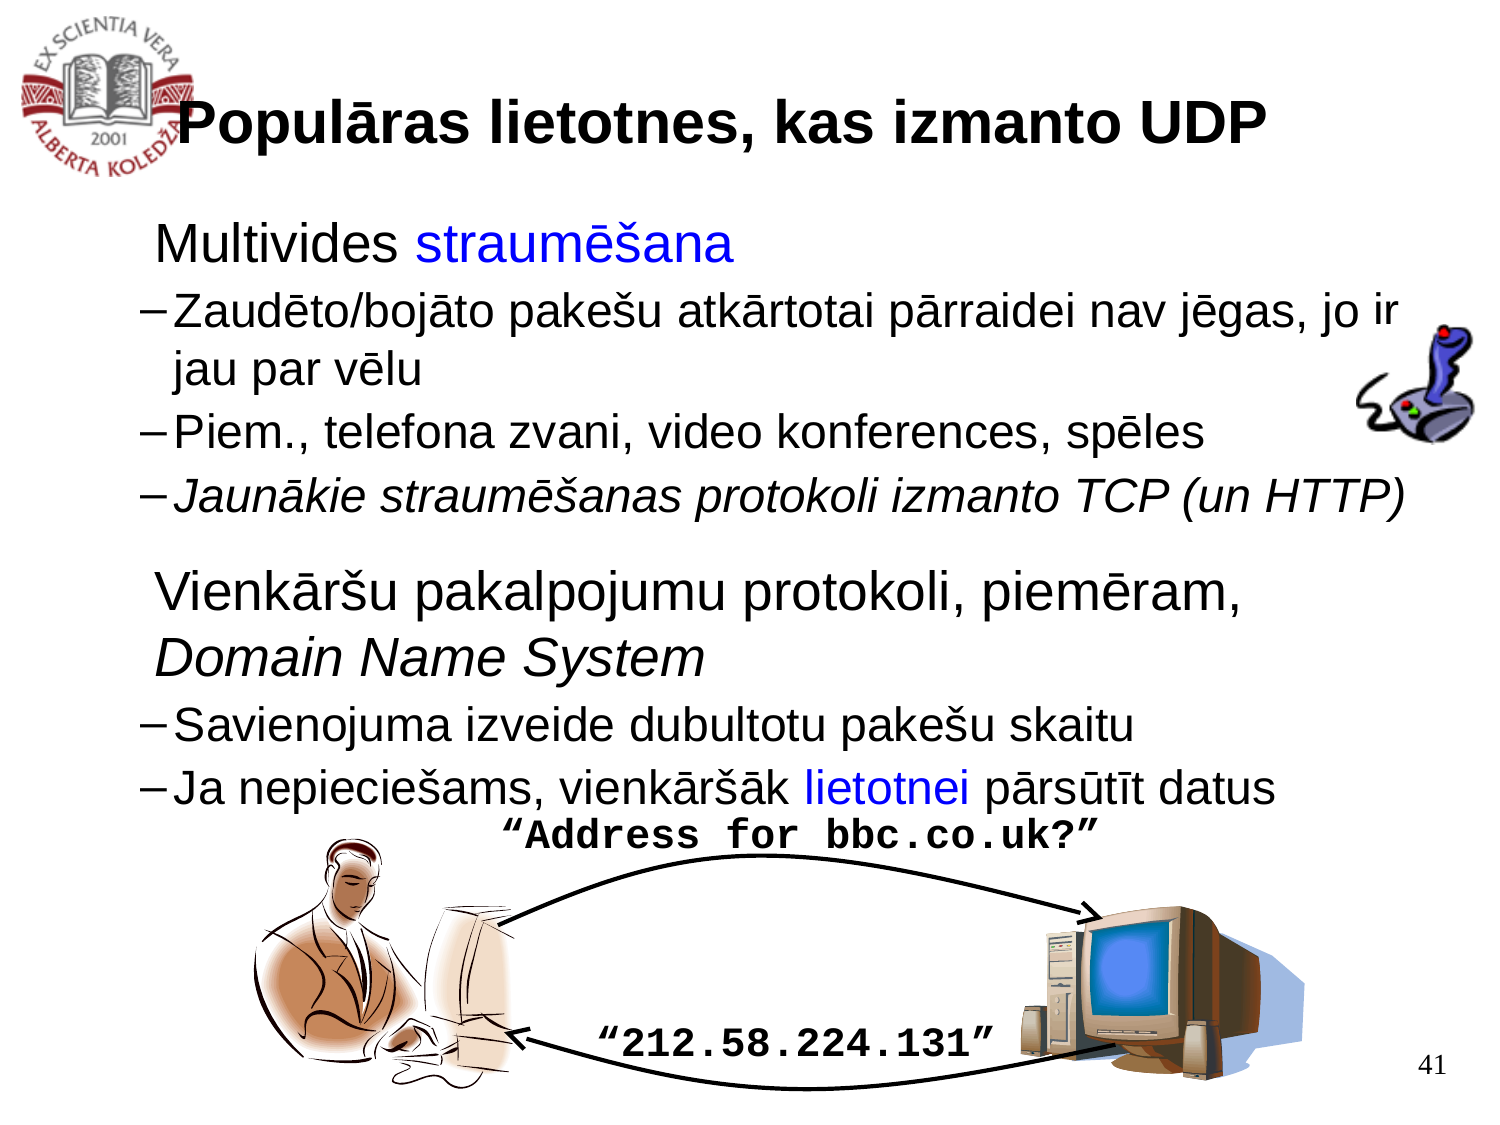

# Populāras lietotnes, kas izmanto UDP
Multivides straumēšana
Zaudēto/bojāto pakešu atkārtotai pārraidei nav jēgas, jo ir jau par vēlu
Piem., telefona zvani, video konferences, spēles
Jaunākie straumēšanas protokoli izmanto TCP (un HTTP)
Vienkāršu pakalpojumu protokoli, piemēram,
Domain Name System
Savienojuma izveide dubultotu pakešu skaitu
Ja nepieciešams, vienkāršāk lietotnei pārsūtīt datus
“Address for bbc.co.uk?”
“212.58.224.131”